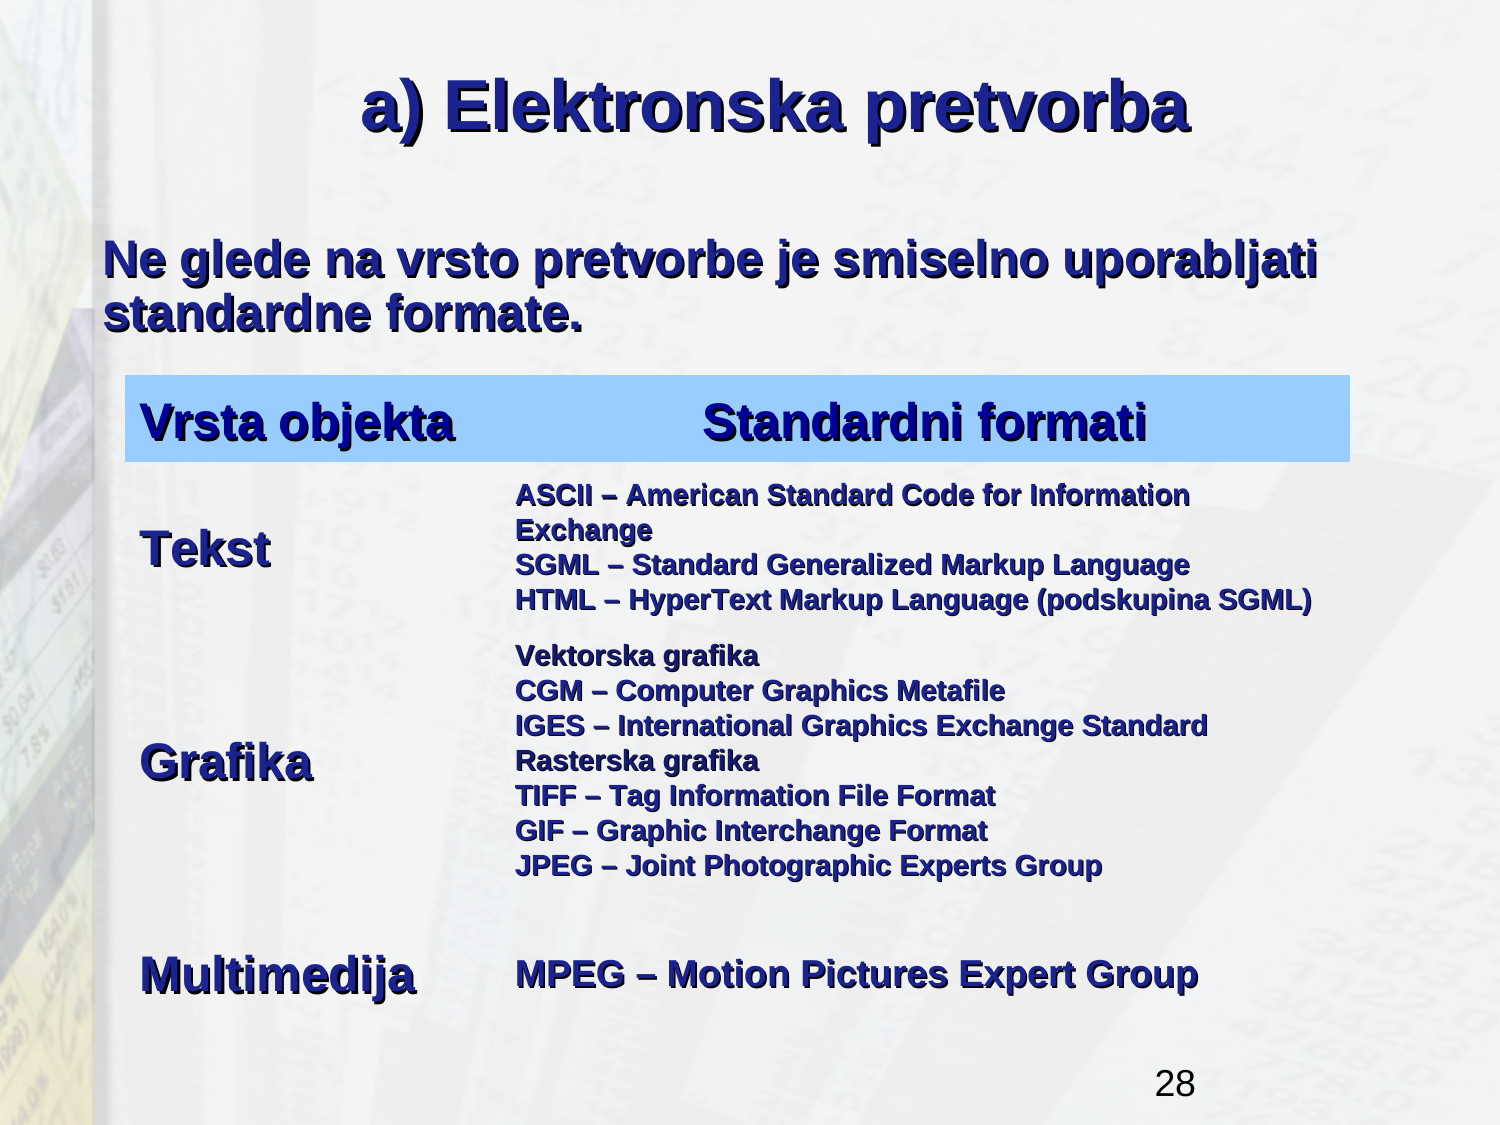

# a) Elektronska pretvorba
Ne glede na vrsto pretvorbe je smiselno uporabljati standardne formate.
| Vrsta objekta | Standardni formati |
| --- | --- |
| Tekst | ASCII – American Standard Code for Information Exchange SGML – Standard Generalized Markup Language HTML – HyperText Markup Language (podskupina SGML) |
| Grafika | Vektorska grafika CGM – Computer Graphics Metafile IGES – International Graphics Exchange Standard Rasterska grafika TIFF – Tag Information File Format GIF – Graphic Interchange Format JPEG – Joint Photographic Experts Group |
| Multimedija | MPEG – Motion Pictures Expert Group |
28